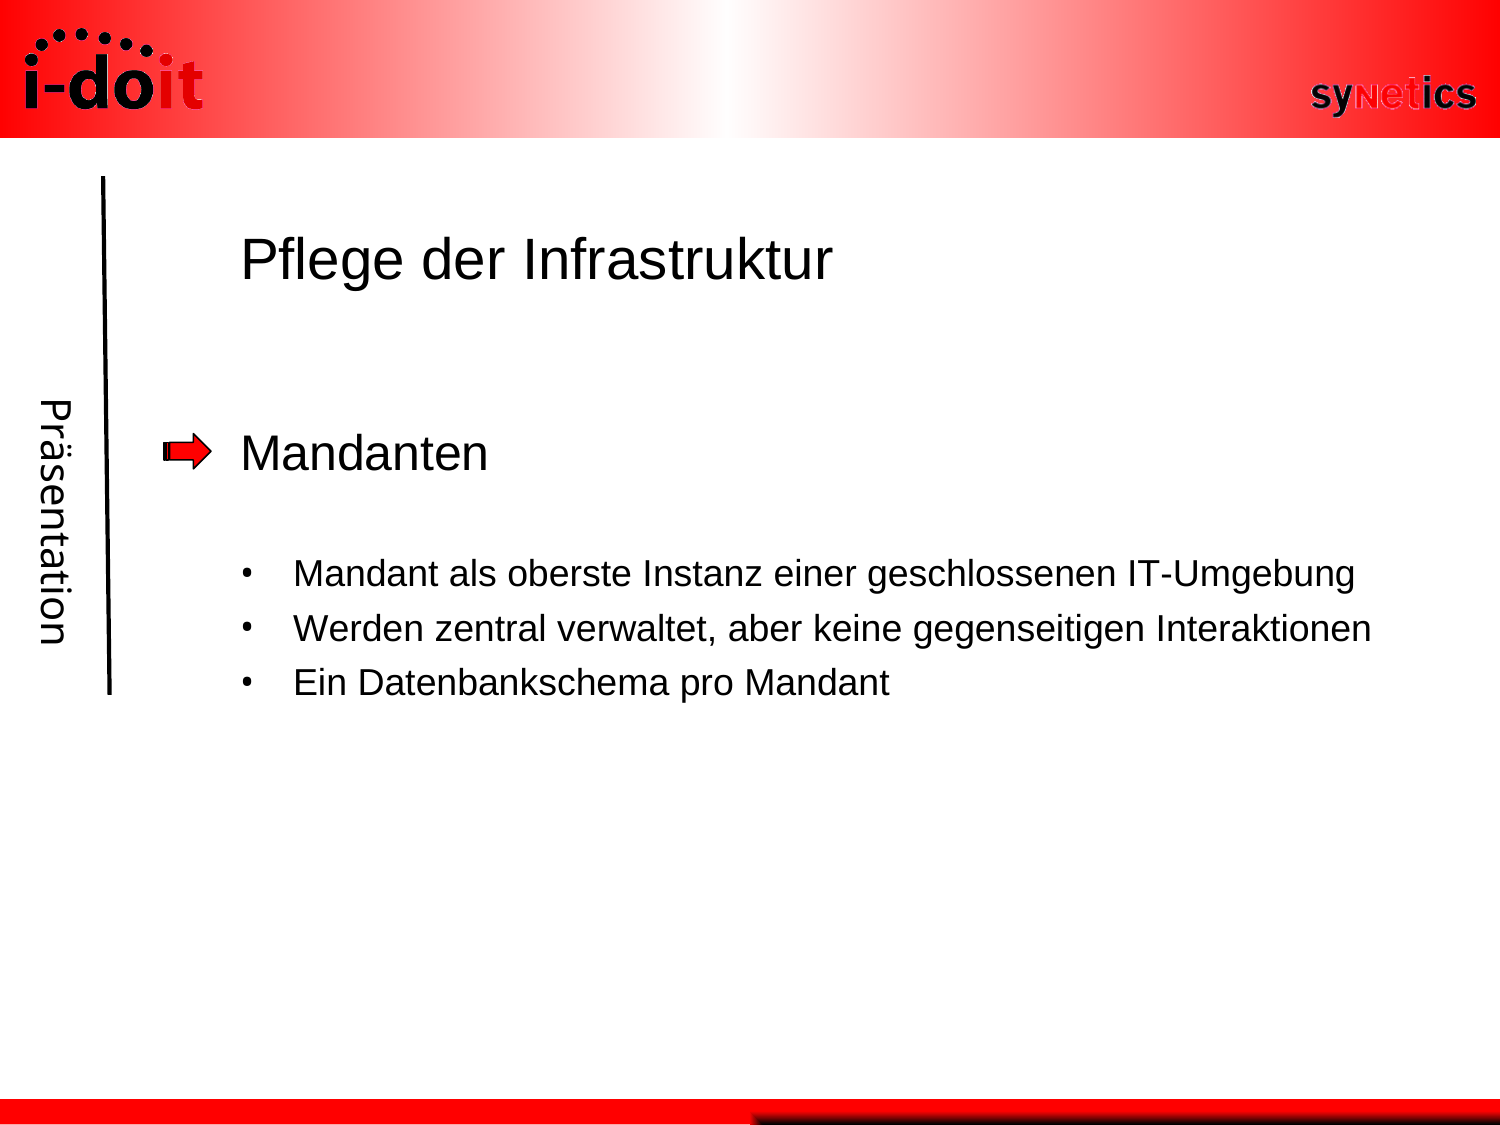

Pflege der Infrastruktur
Mandanten
Mandant als oberste Instanz einer geschlossenen IT-Umgebung
Werden zentral verwaltet, aber keine gegenseitigen Interaktionen
Ein Datenbankschema pro Mandant